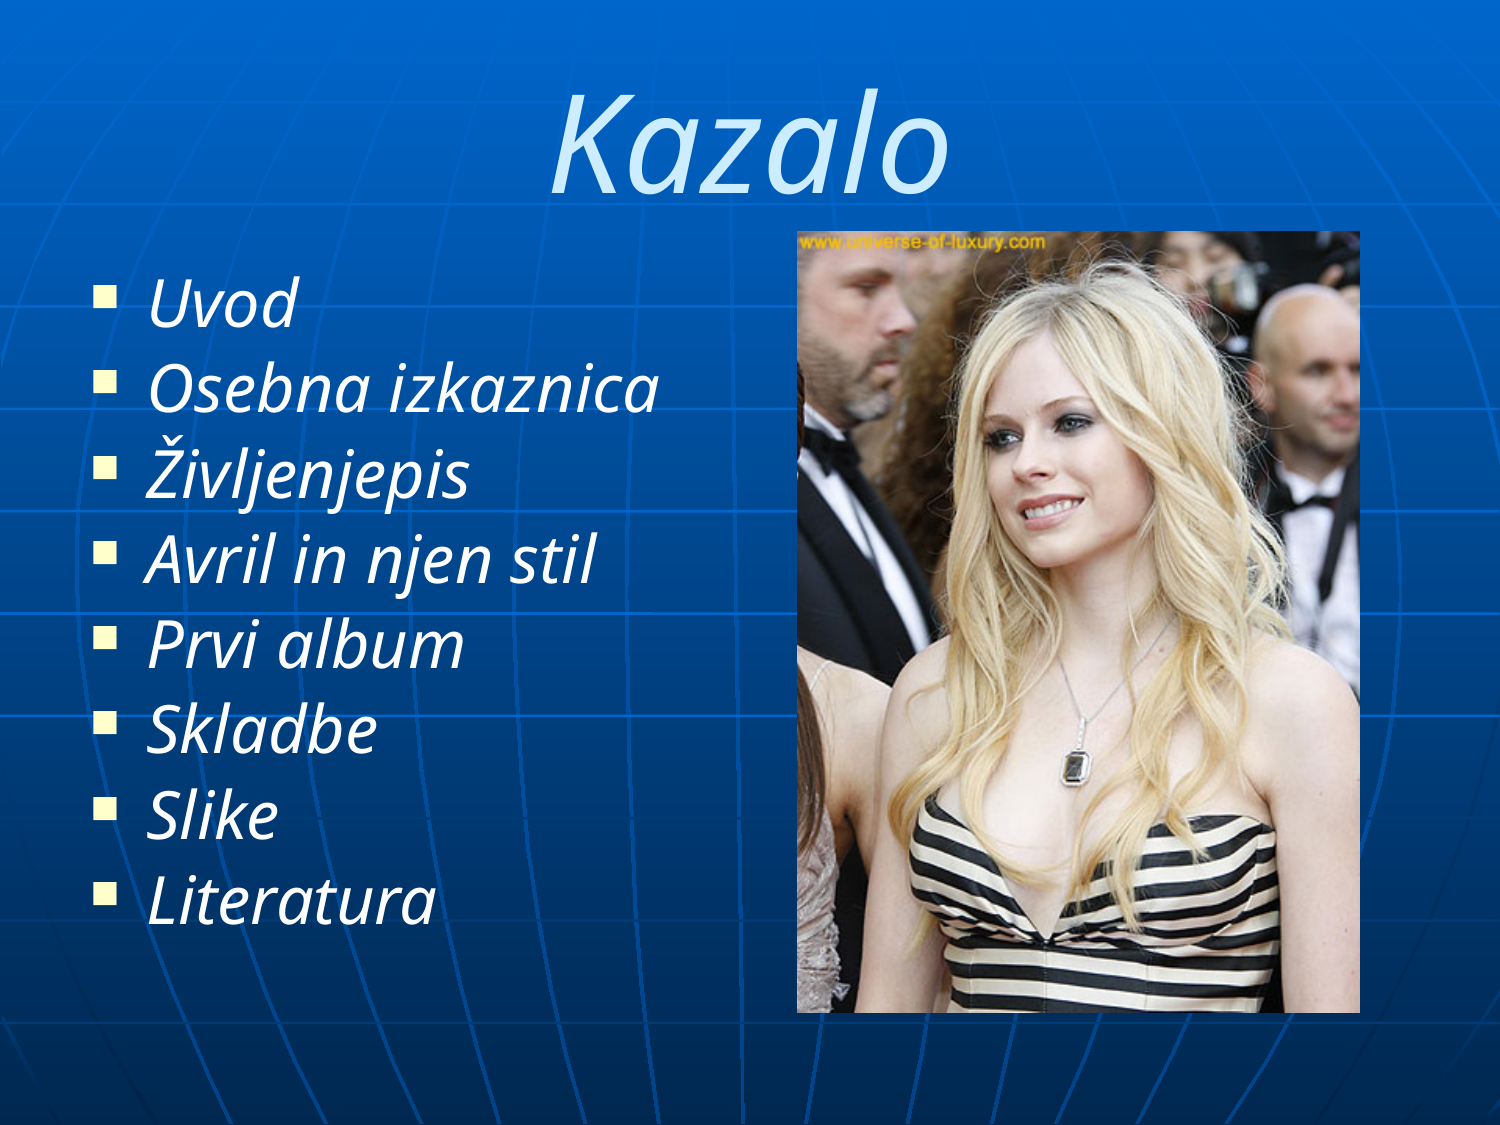

# Kazalo
Uvod
Osebna izkaznica
Življenjepis
Avril in njen stil
Prvi album
Skladbe
Slike
Literatura